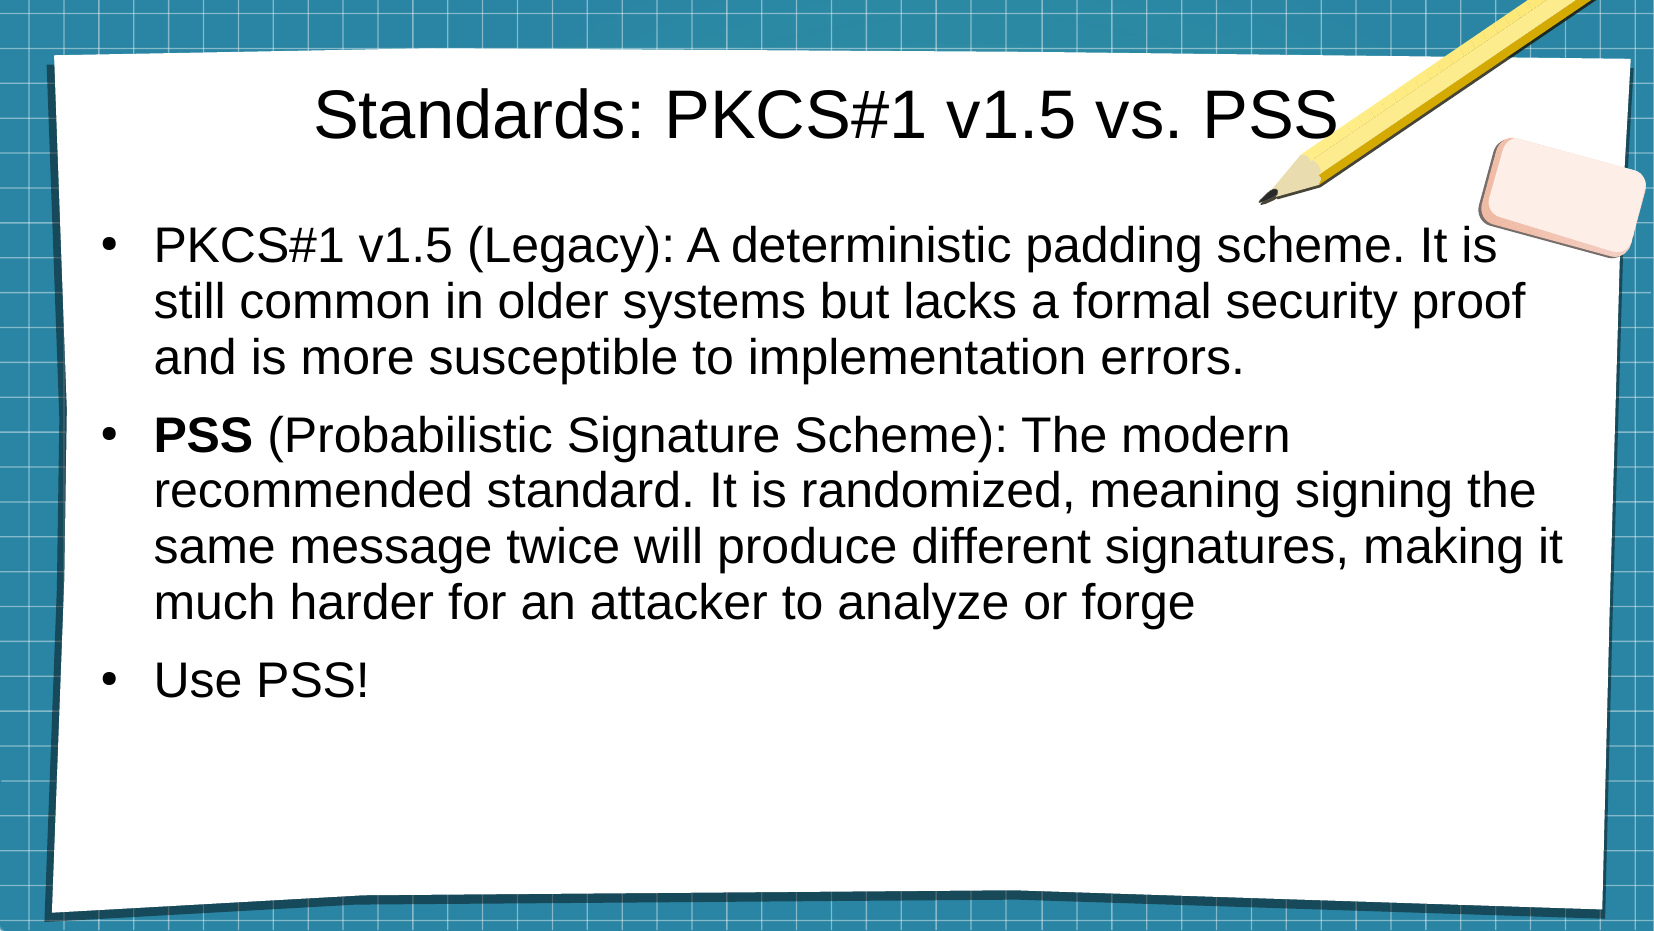

# Standards: PKCS#1 v1.5 vs. PSS
PKCS#1 v1.5 (Legacy): A deterministic padding scheme. It is still common in older systems but lacks a formal security proof and is more susceptible to implementation errors.
PSS (Probabilistic Signature Scheme): The modern recommended standard. It is randomized, meaning signing the same message twice will produce different signatures, making it much harder for an attacker to analyze or forge
Use PSS!